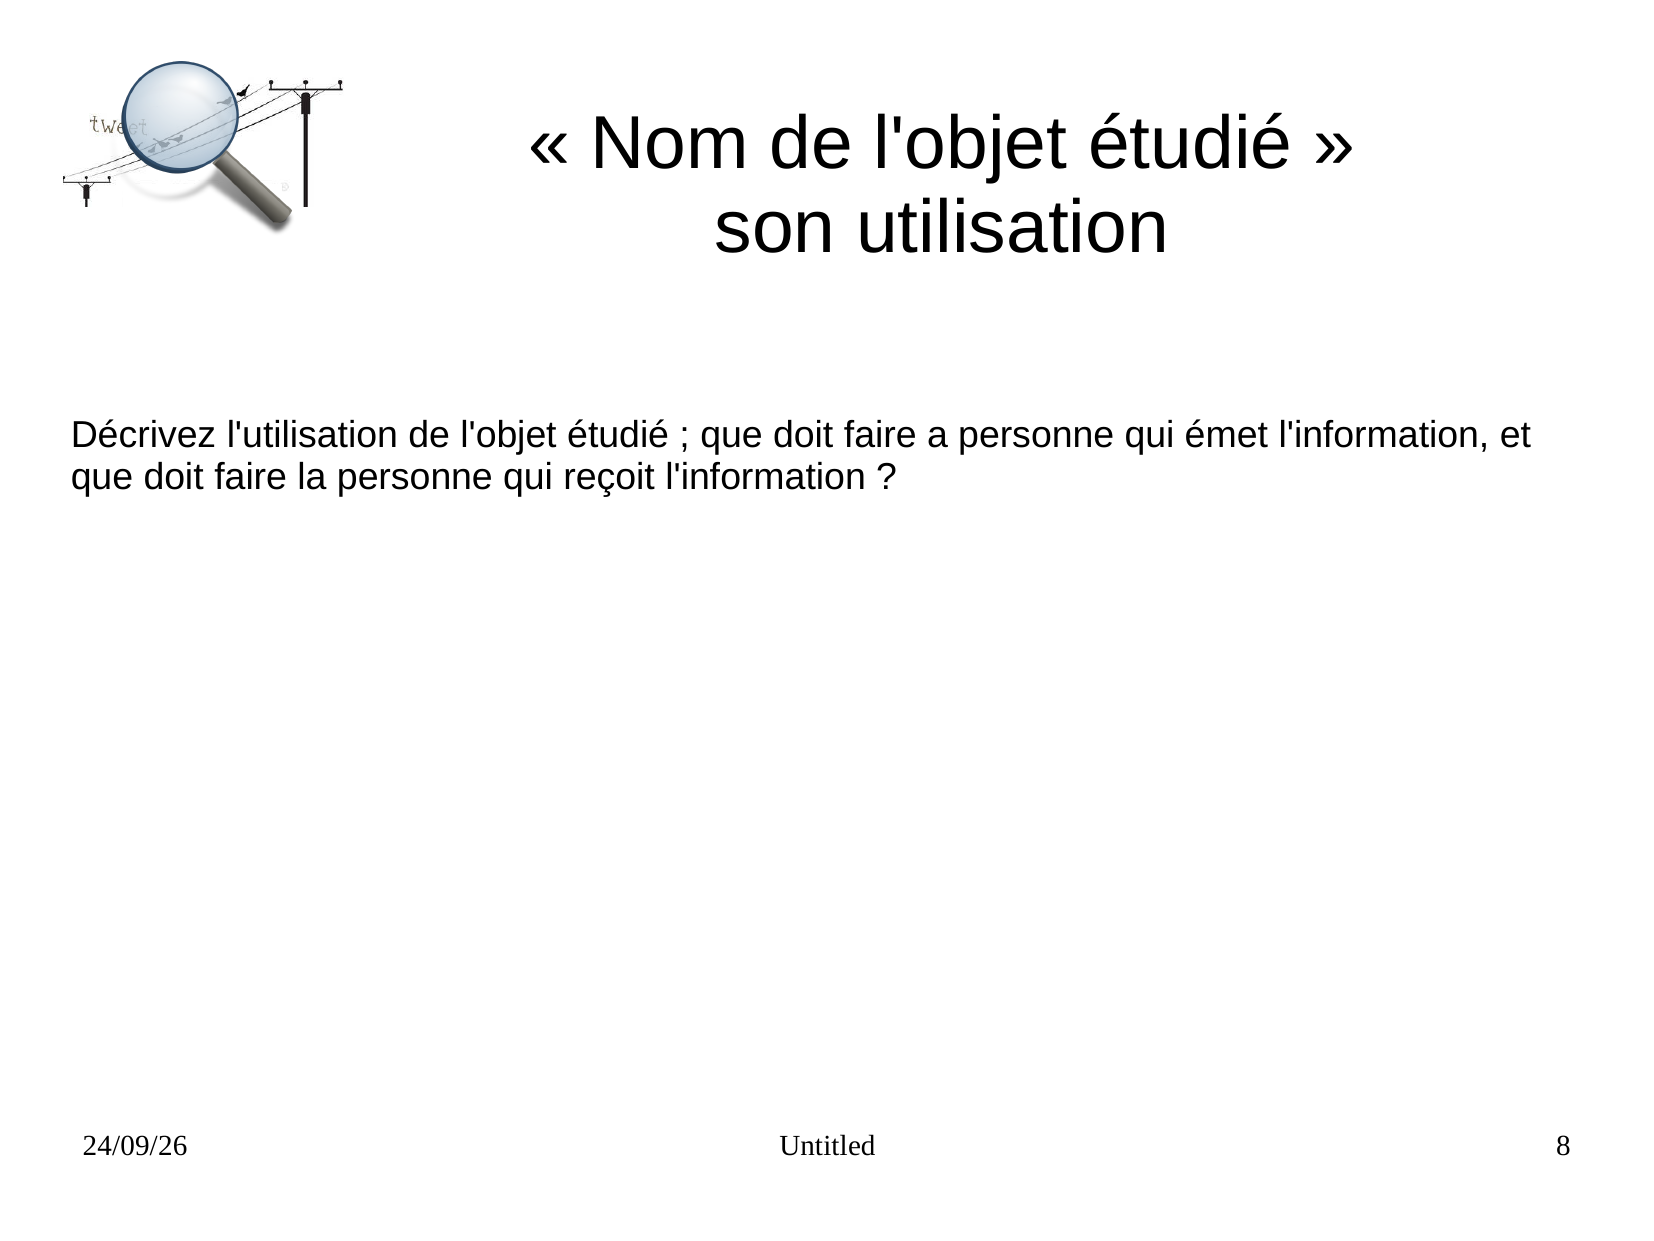

# « Nom de l'objet étudié » son utilisation
Décrivez l'utilisation de l'objet étudié ; que doit faire a personne qui émet l'information, et que doit faire la personne qui reçoit l'information ?
8